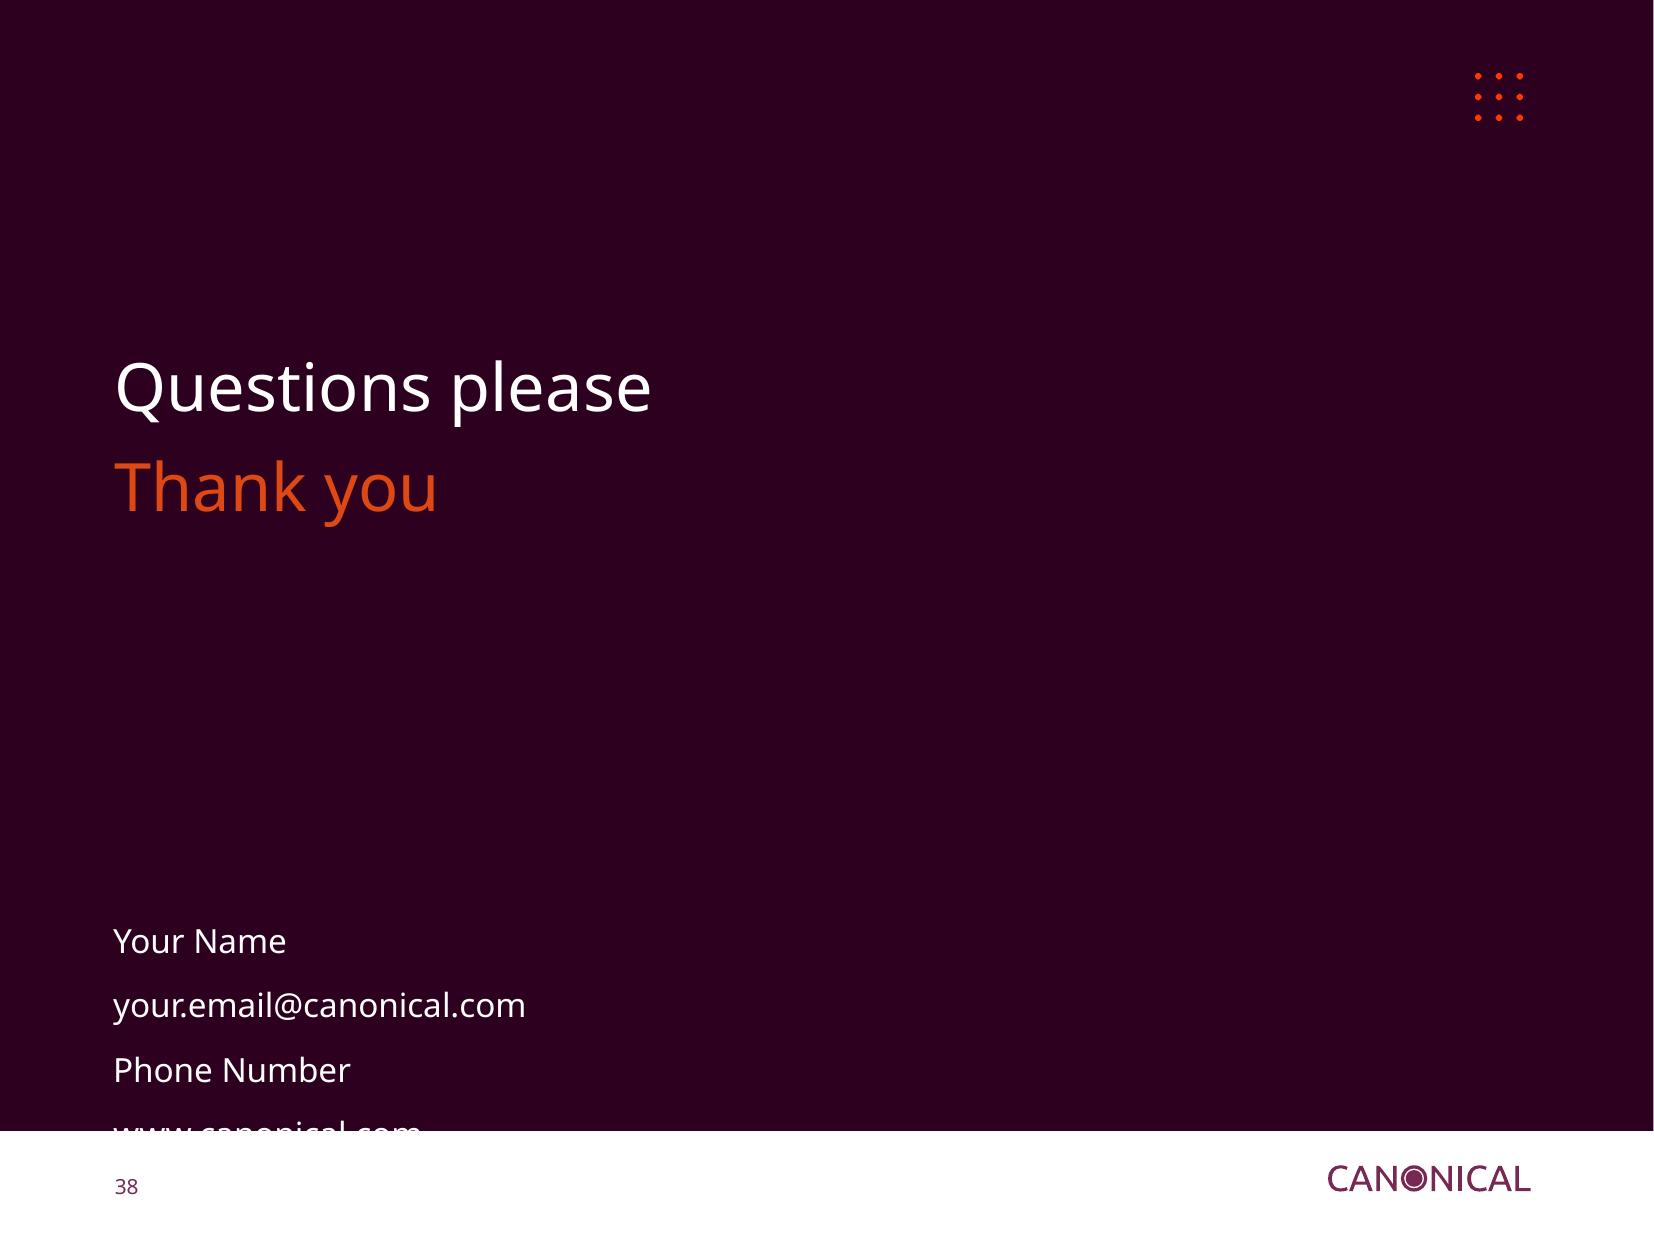

# Questions please Thank you
Your Name
your.email@canonical.com
Phone Number
www.canonical.com